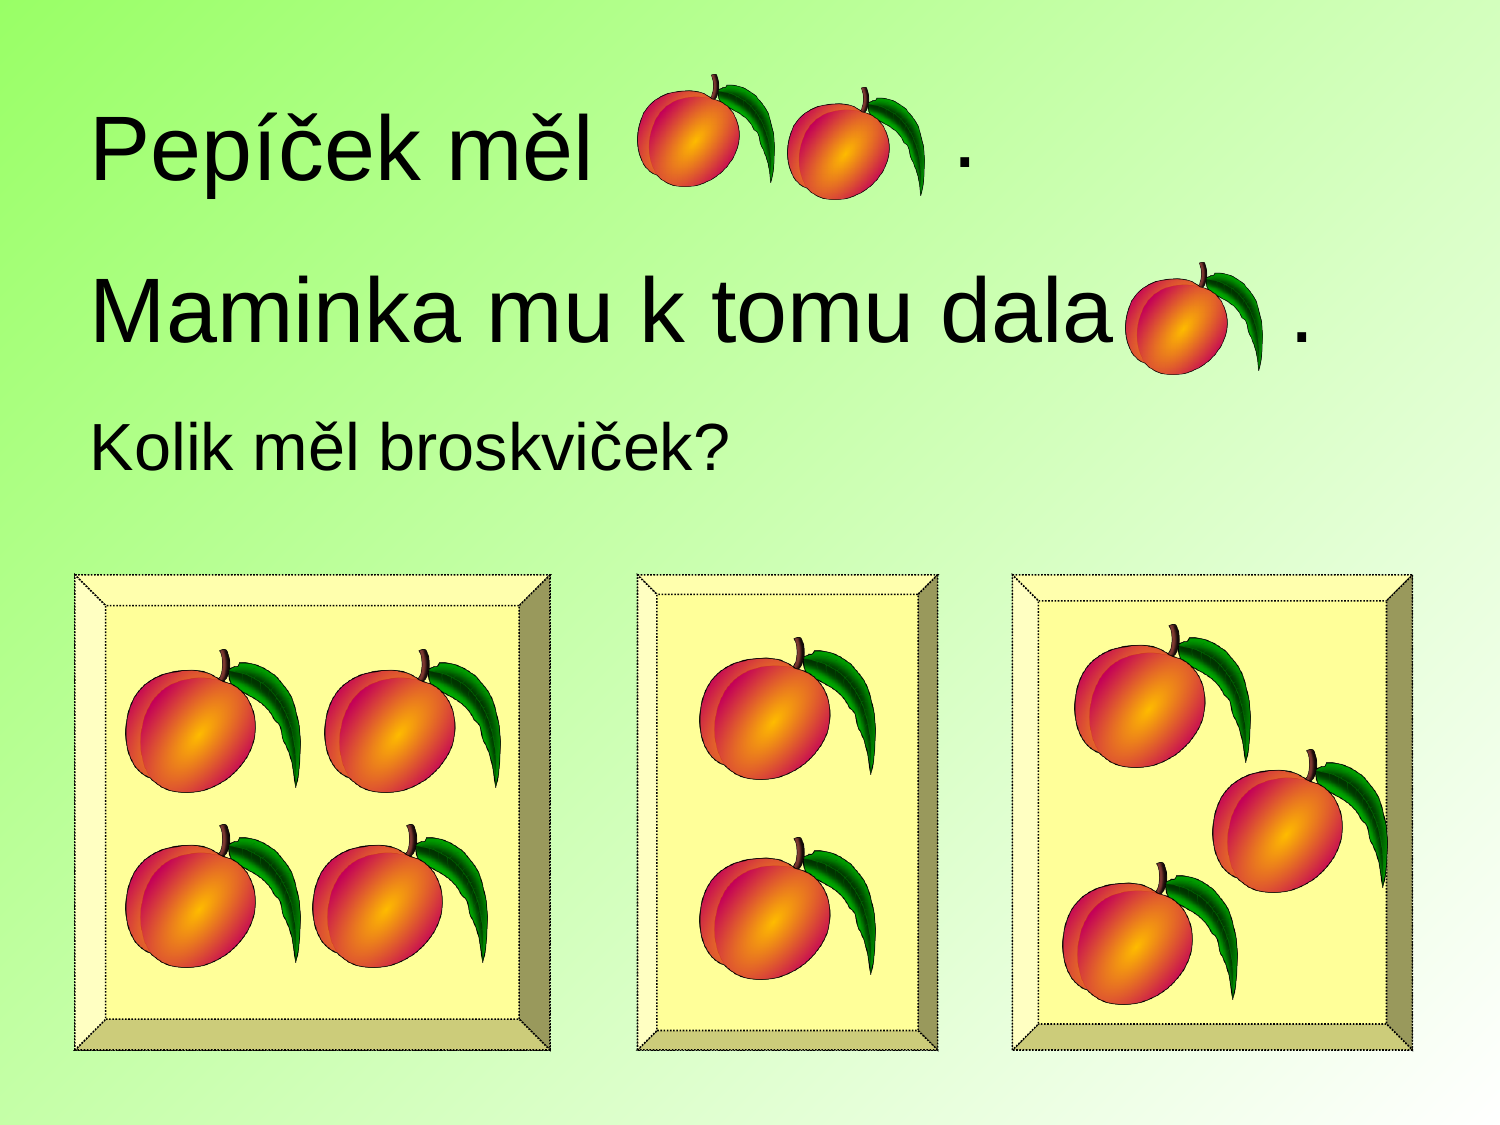

.
# Pepíček měl
Maminka mu k tomu dala
.
Kolik měl broskviček?